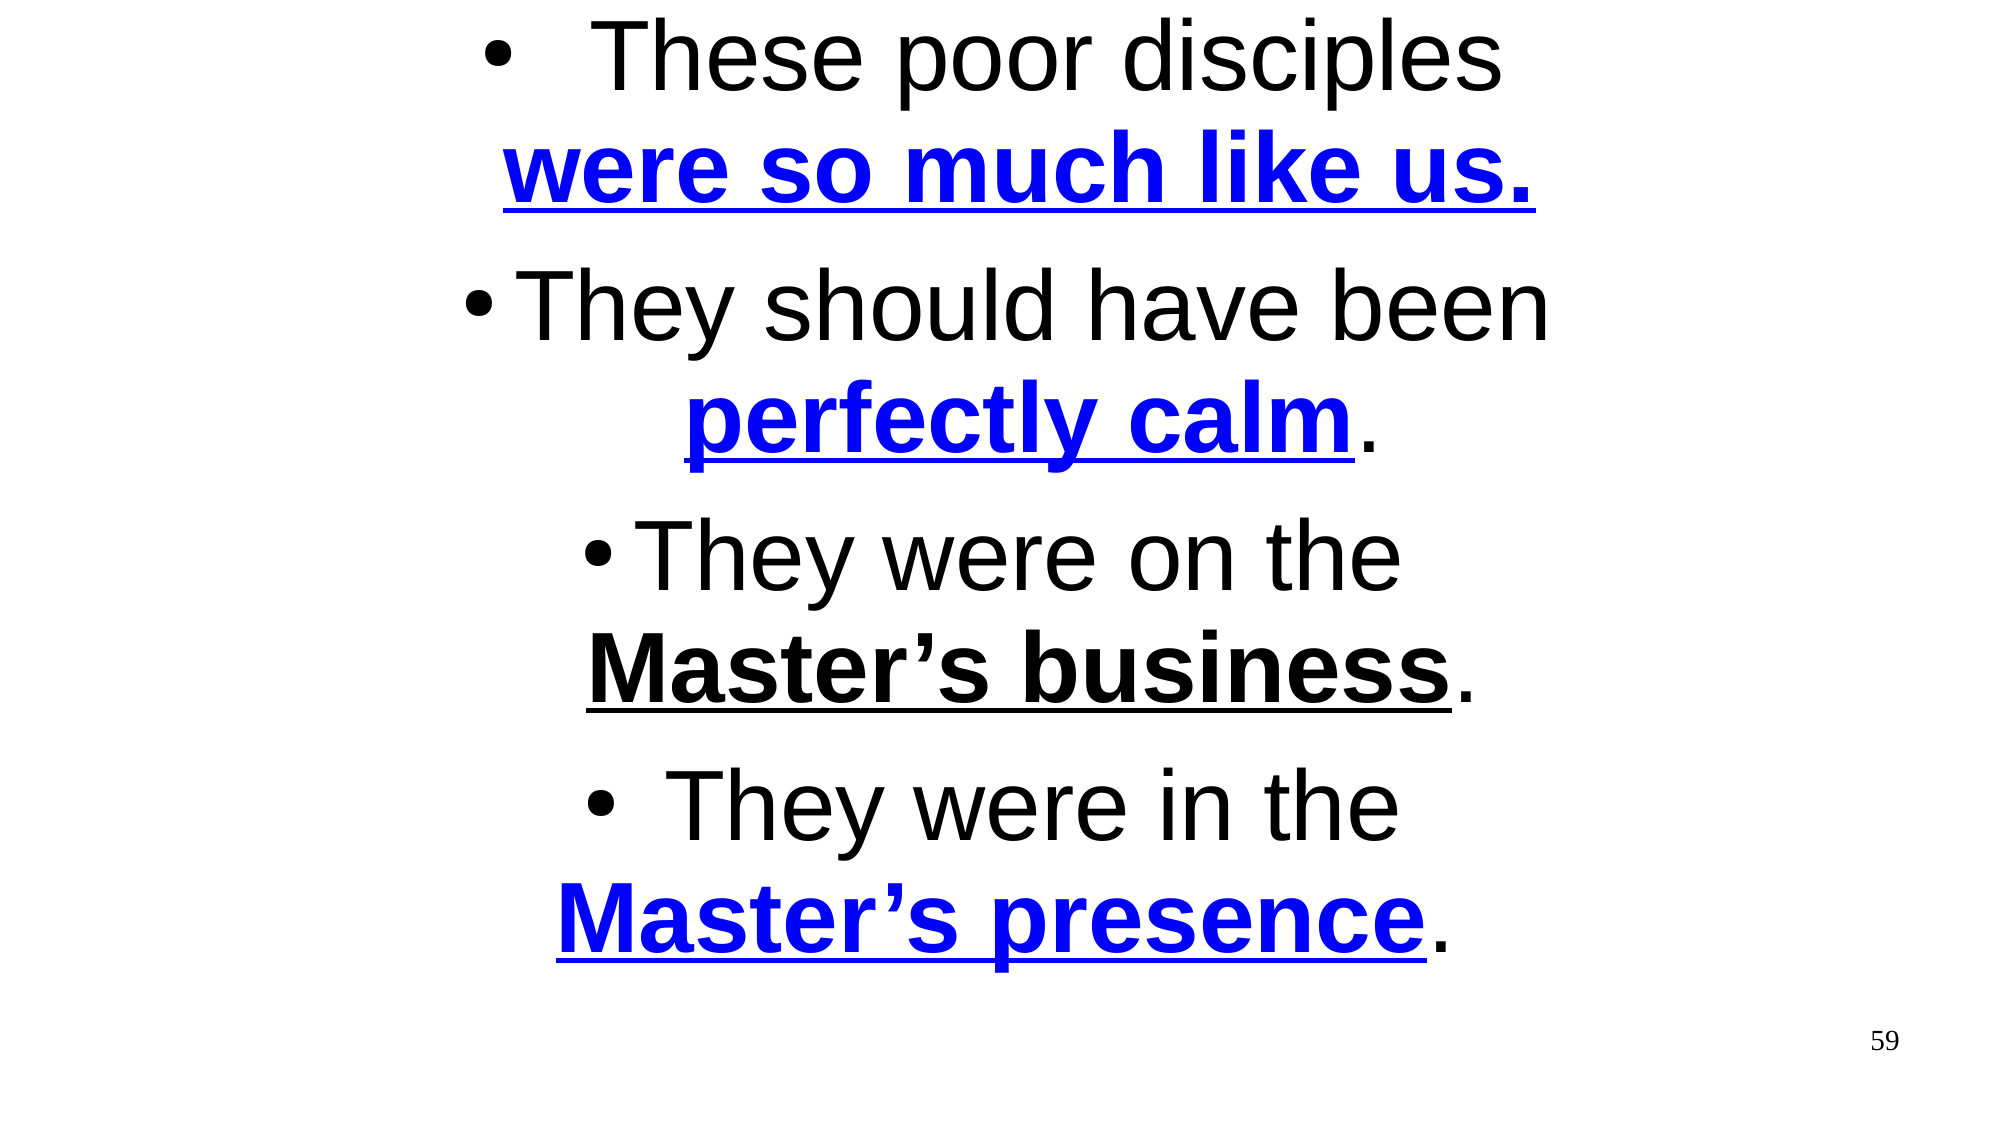

# These poor disciples were so much like us.
They should have been
 perfectly calm.
They were on the
Master’s business.
 They were in the
Master’s presence.
59